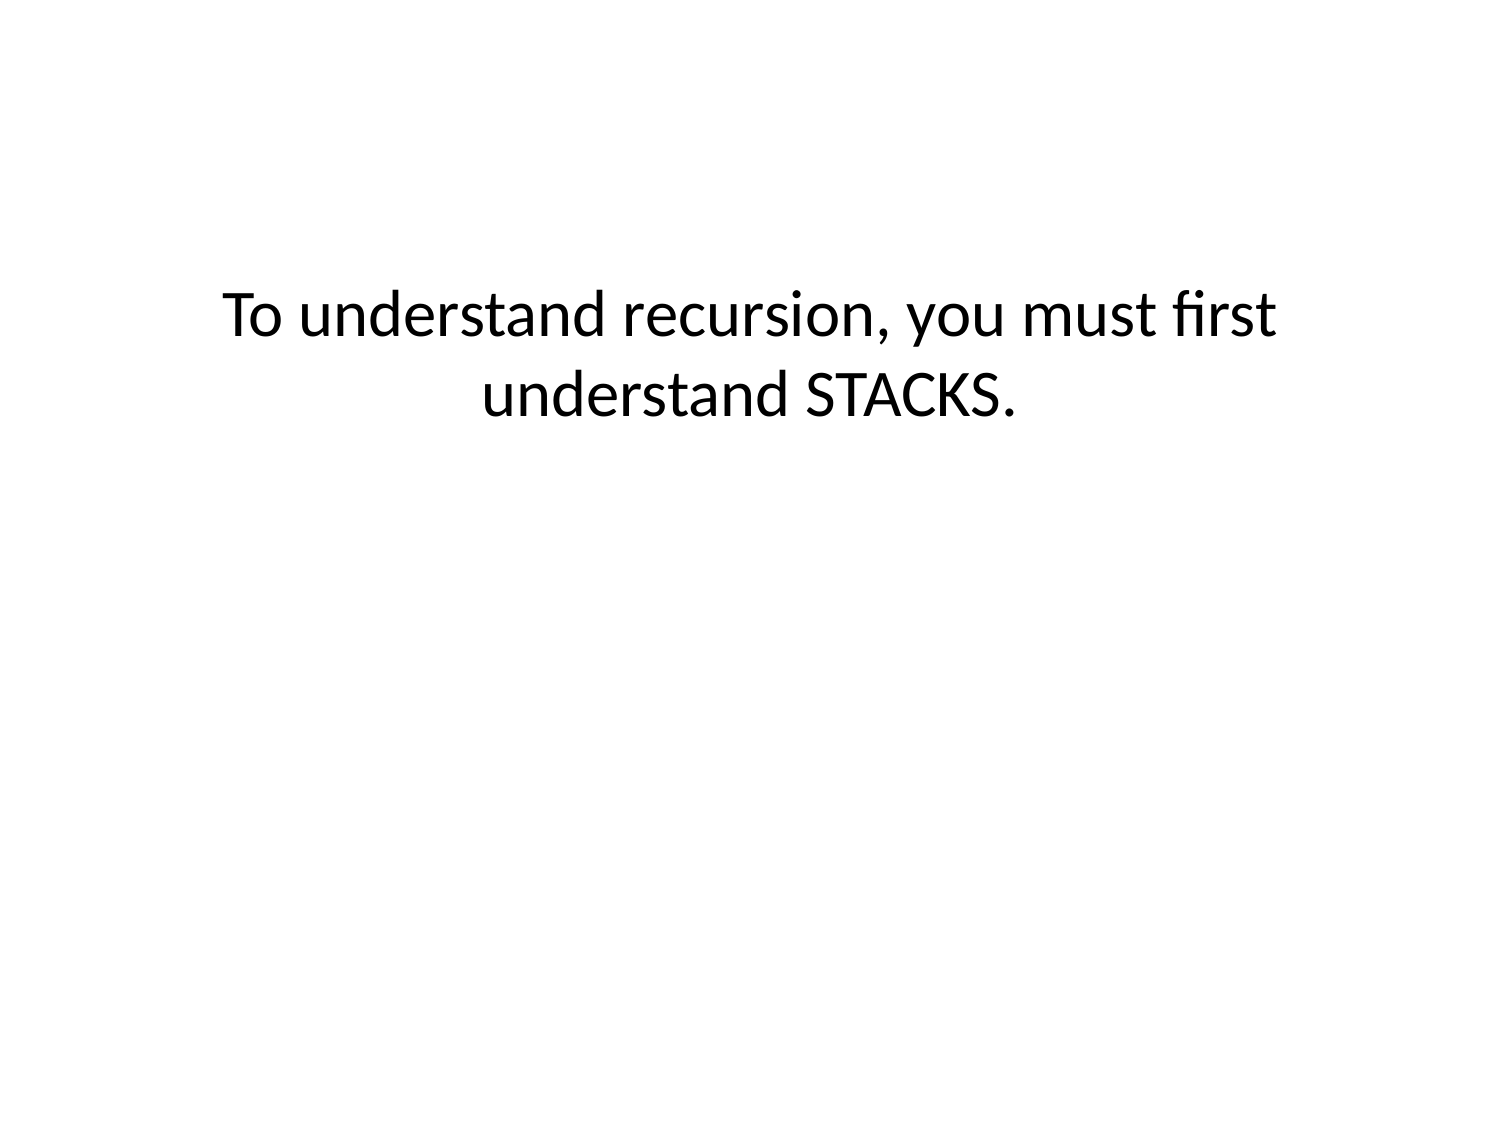

# To understand recursion, you must first understand STACKS.